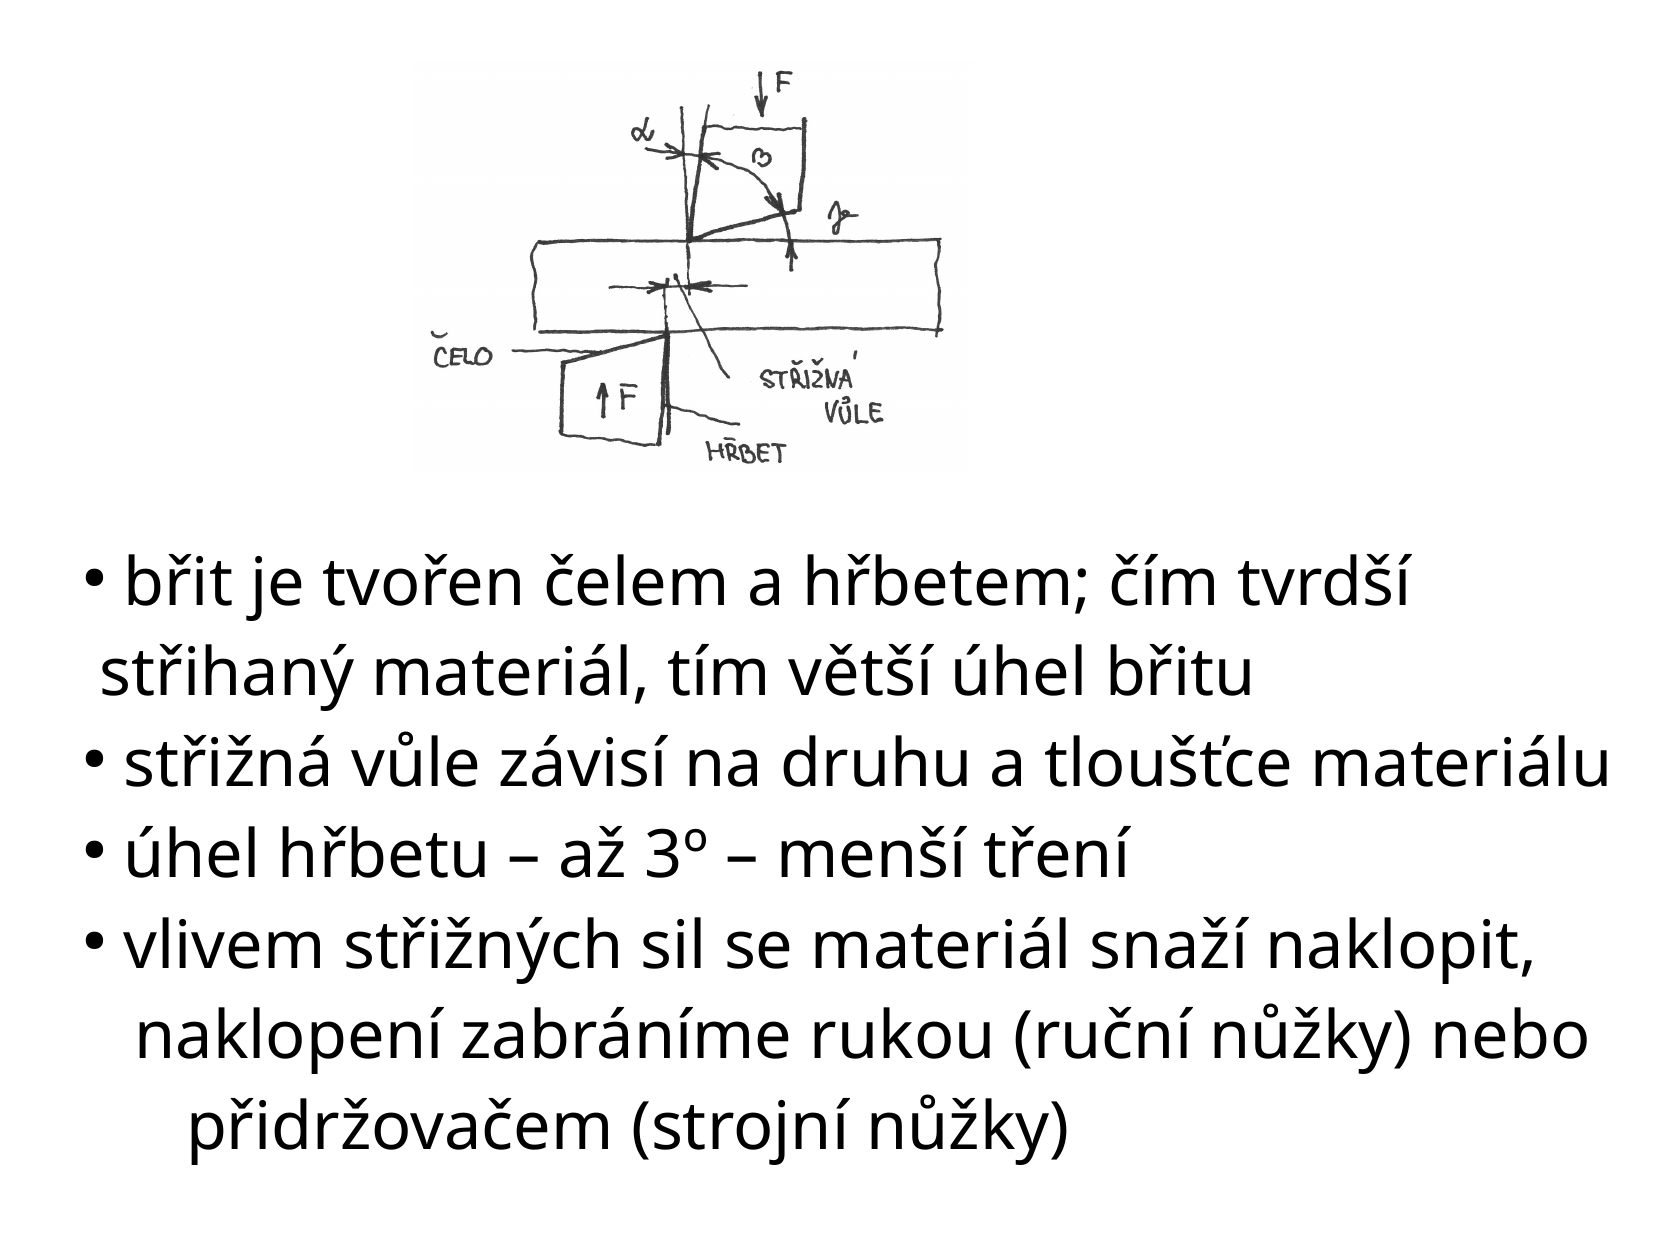

# břit je tvořen čelem a hřbetem; čím tvrdší střihaný materiál, tím větší úhel břitu
 střižná vůle závisí na druhu a tloušťce materiálu
 úhel hřbetu – až 3º – menší tření
 vlivem střižných sil se materiál snaží naklopit, naklopení zabráníme rukou (ruční nůžky) nebo přidržovačem (strojní nůžky)